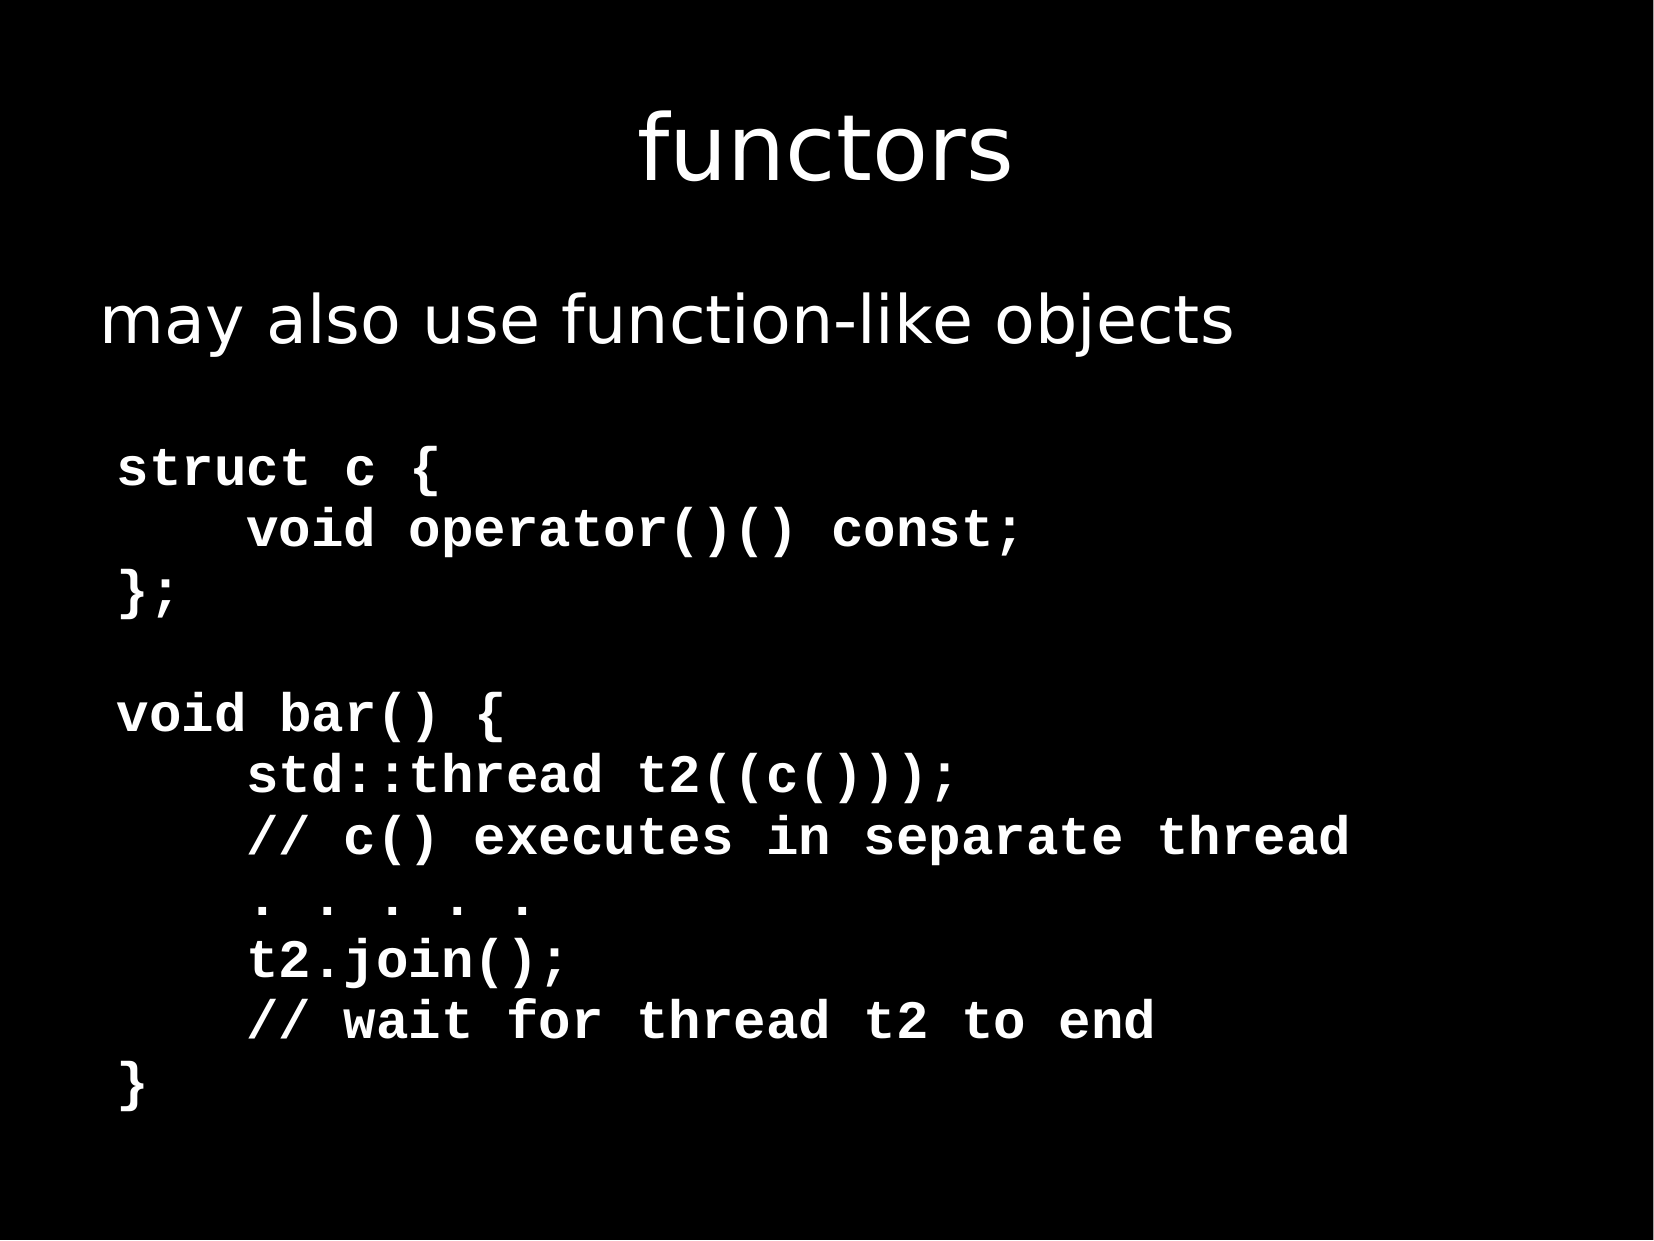

# functors
may also use function-like objects
struct c {
 void operator()() const;
};
void bar() {
 std::thread t2((c()));
 // c() executes in separate thread
 . . . . .
 t2.join();
 // wait for thread t2 to end
}